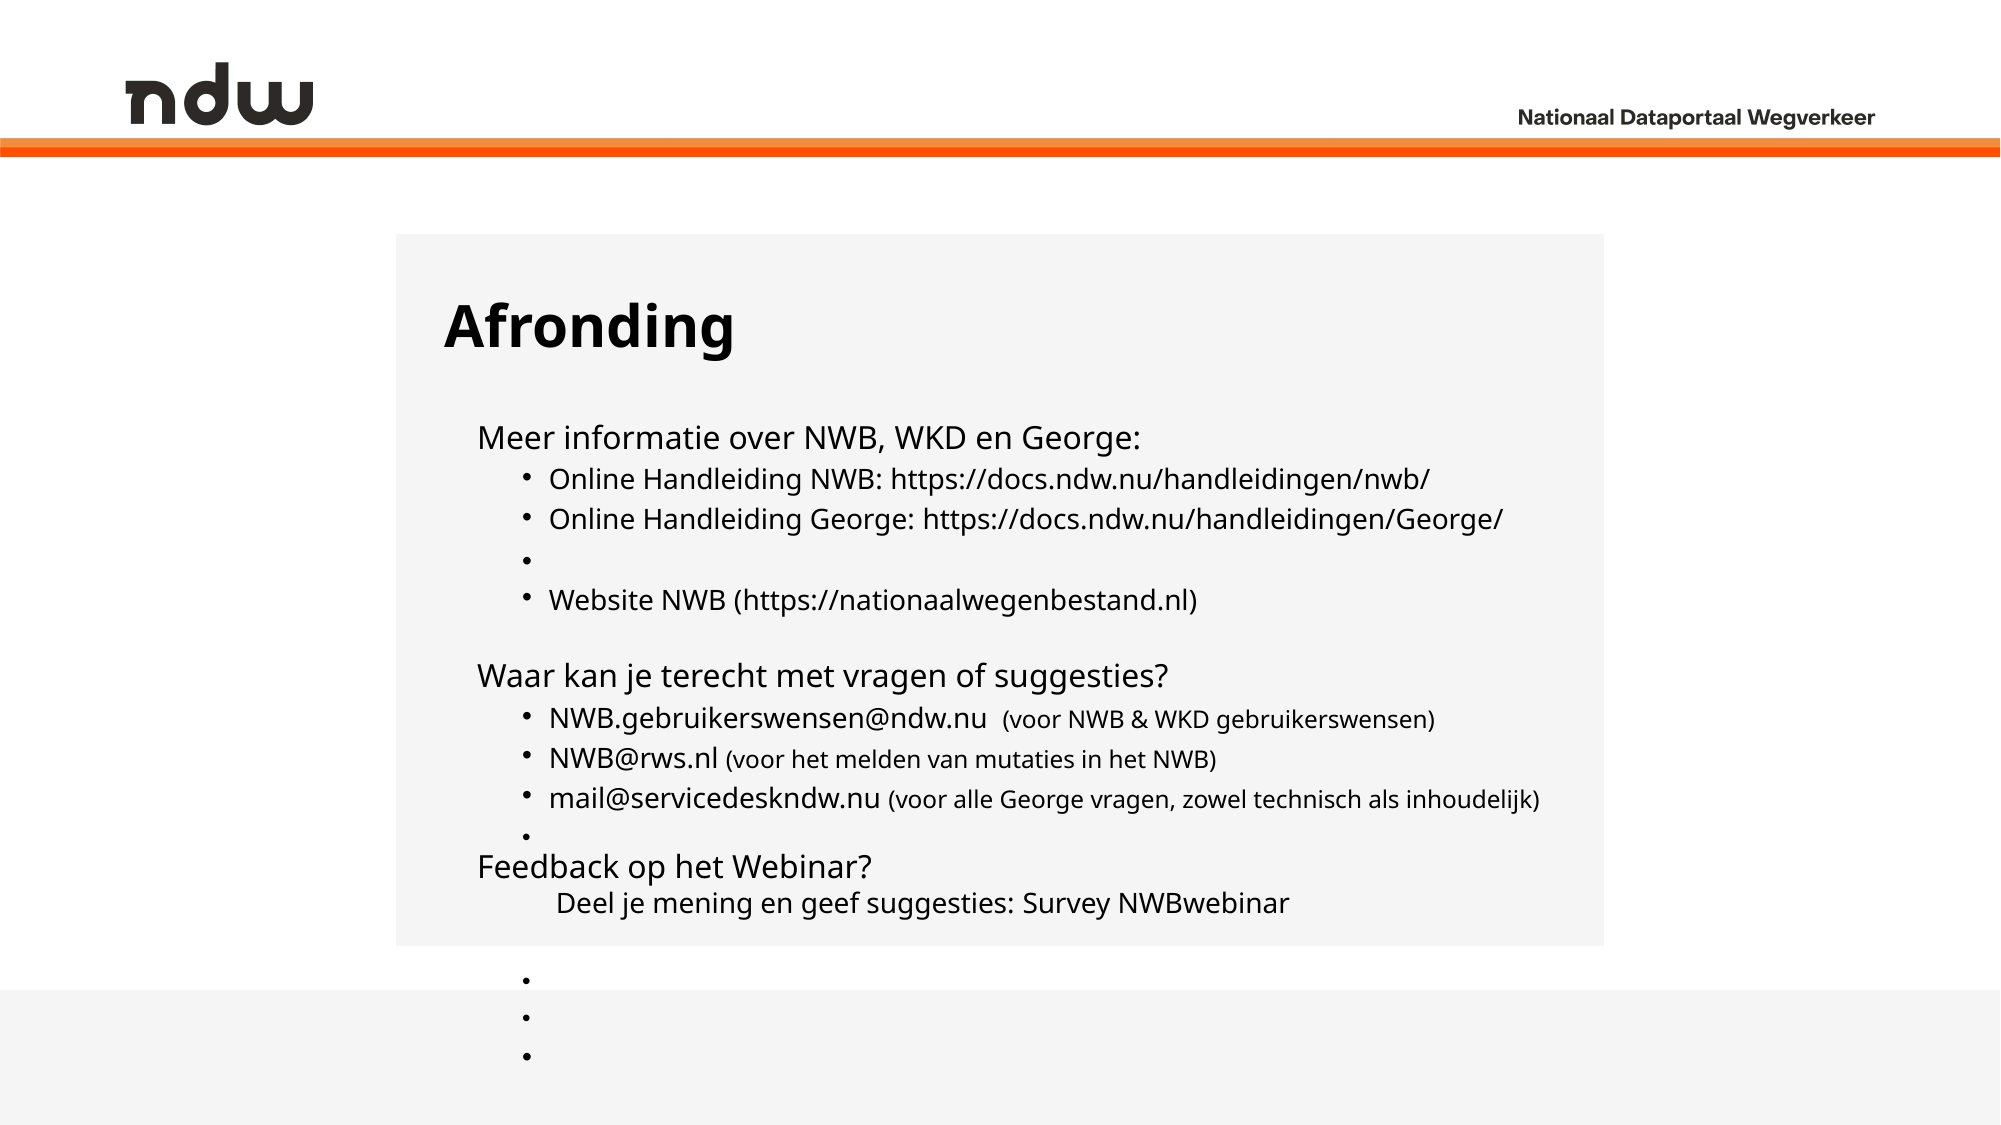

Afronding
# Meer informatie over NWB, WKD en George:
Online Handleiding NWB: https://docs.ndw.nu/handleidingen/nwb/
Online Handleiding George: https://docs.ndw.nu/handleidingen/George/
Website NWB (https://nationaalwegenbestand.nl)
Waar kan je terecht met vragen of suggesties?
NWB.gebruikerswensen@ndw.nu (voor NWB & WKD gebruikerswensen)
NWB@rws.nl (voor het melden van mutaties in het NWB)
mail@servicedeskndw.nu (voor alle George vragen, zowel technisch als inhoudelijk)
Feedback op het Webinar?
Deel je mening en geef suggesties: Survey NWBwebinar